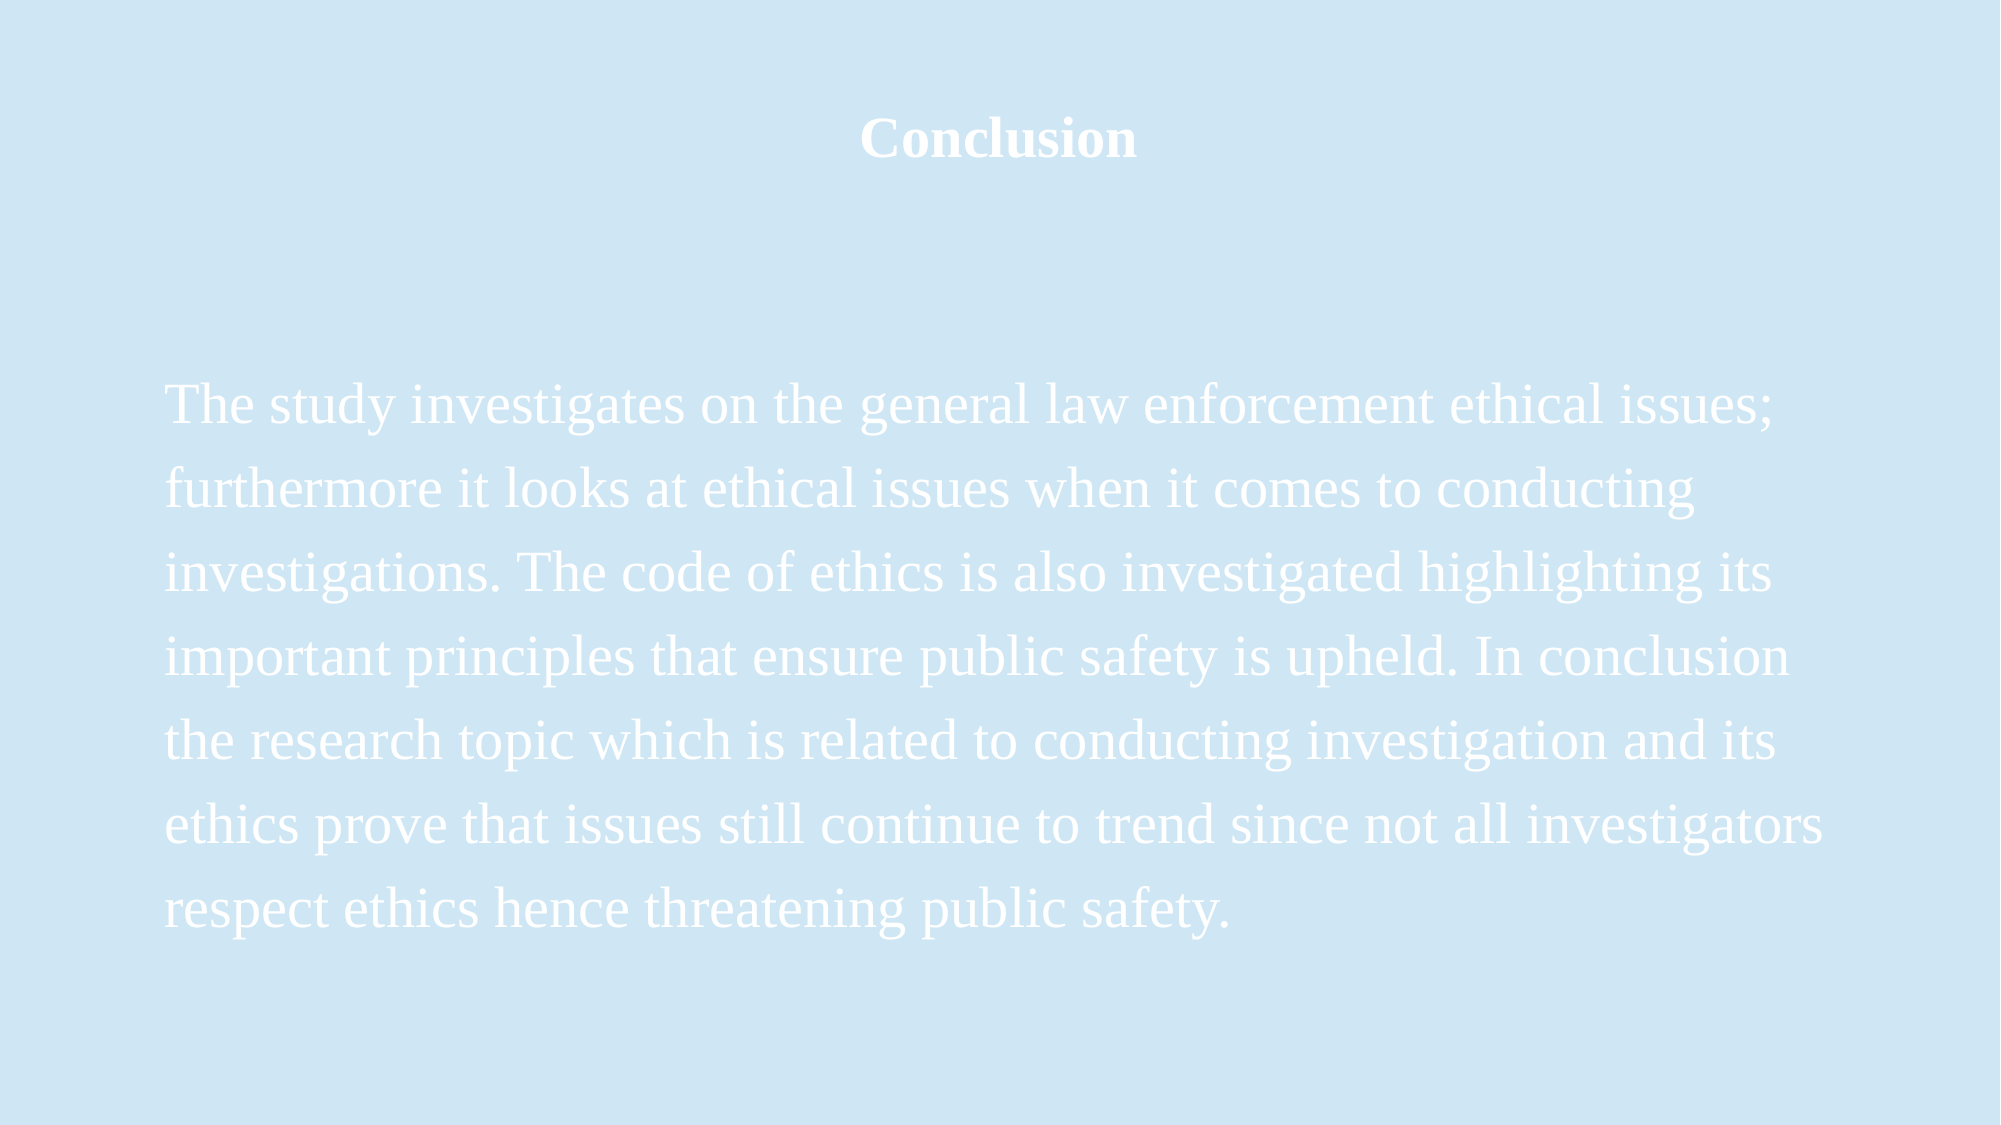

# Conclusion
The study investigates on the general law enforcement ethical issues; furthermore it looks at ethical issues when it comes to conducting investigations. The code of ethics is also investigated highlighting its important principles that ensure public safety is upheld. In conclusion the research topic which is related to conducting investigation and its ethics prove that issues still continue to trend since not all investigators respect ethics hence threatening public safety.